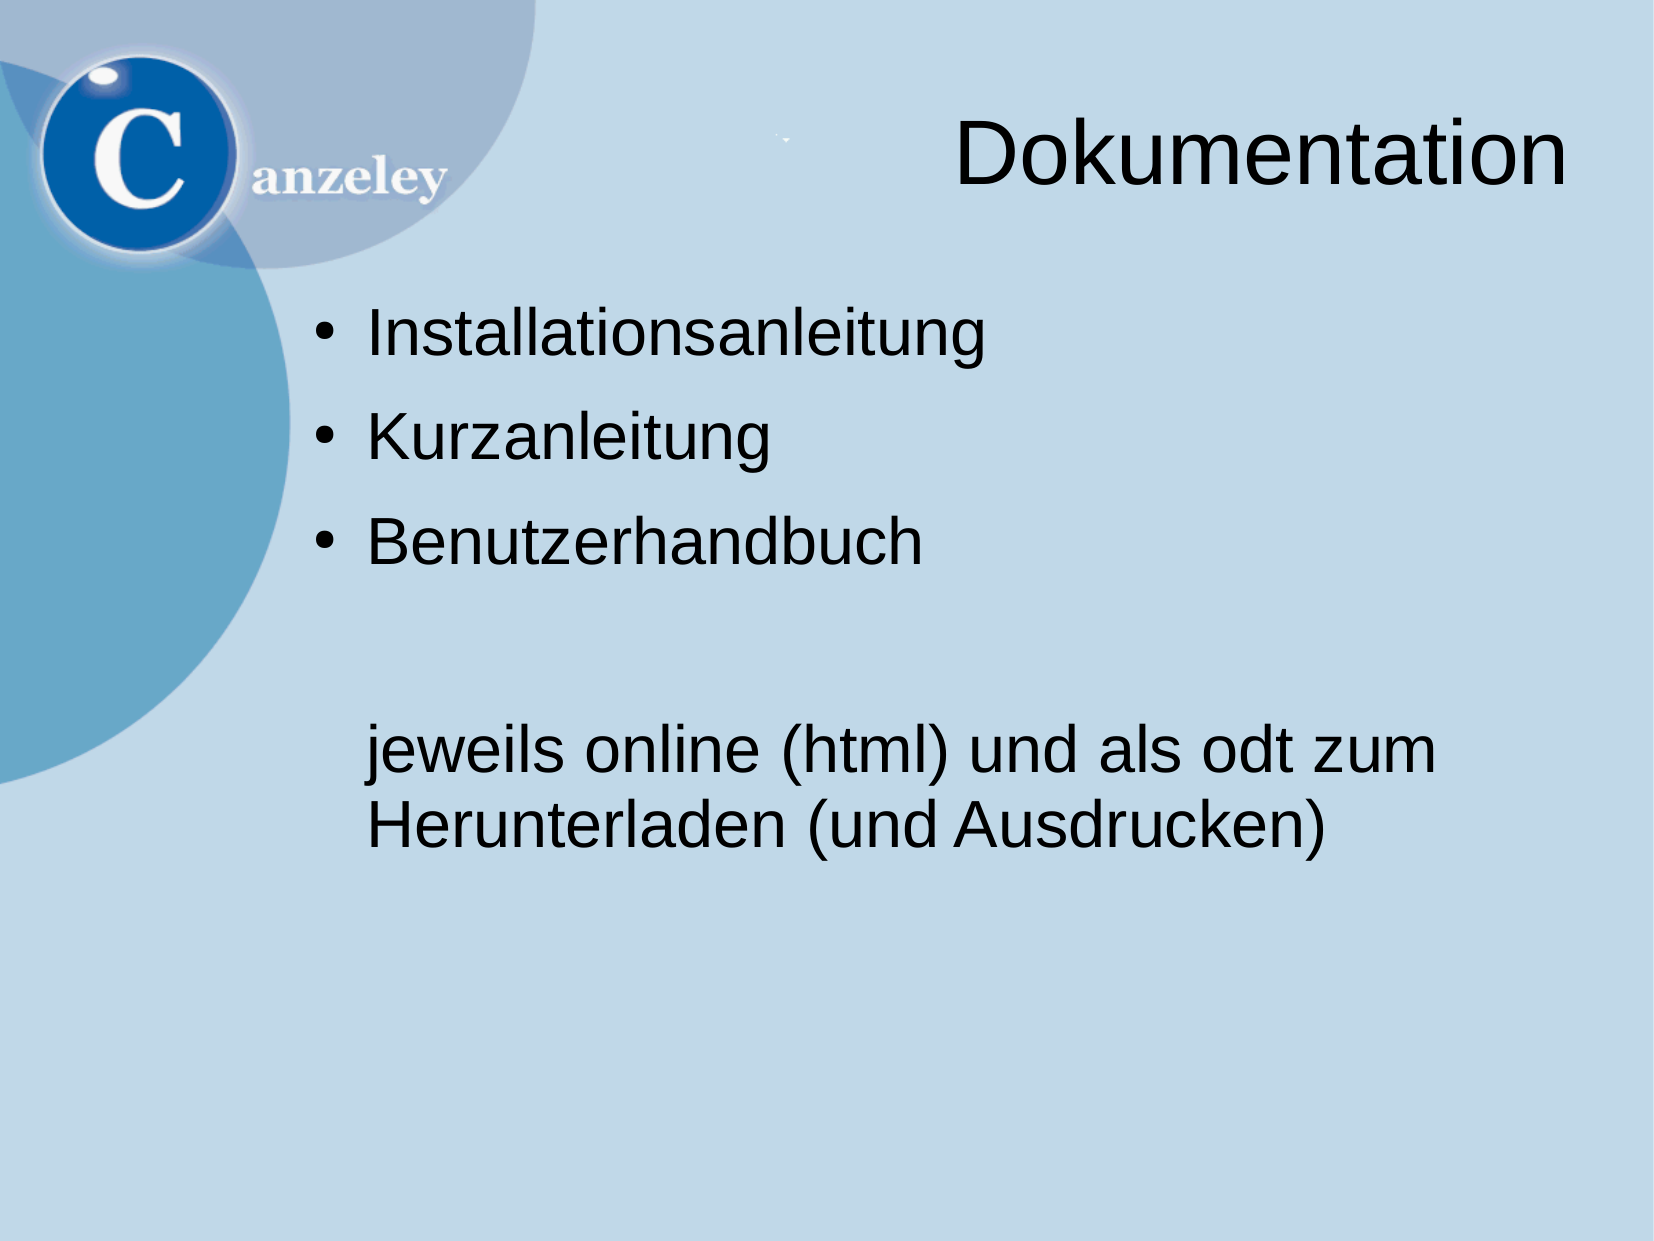

# Dokumentation
Installationsanleitung
Kurzanleitung
Benutzerhandbuch
jeweils online (html) und als odt zum Herunterladen (und Ausdrucken)